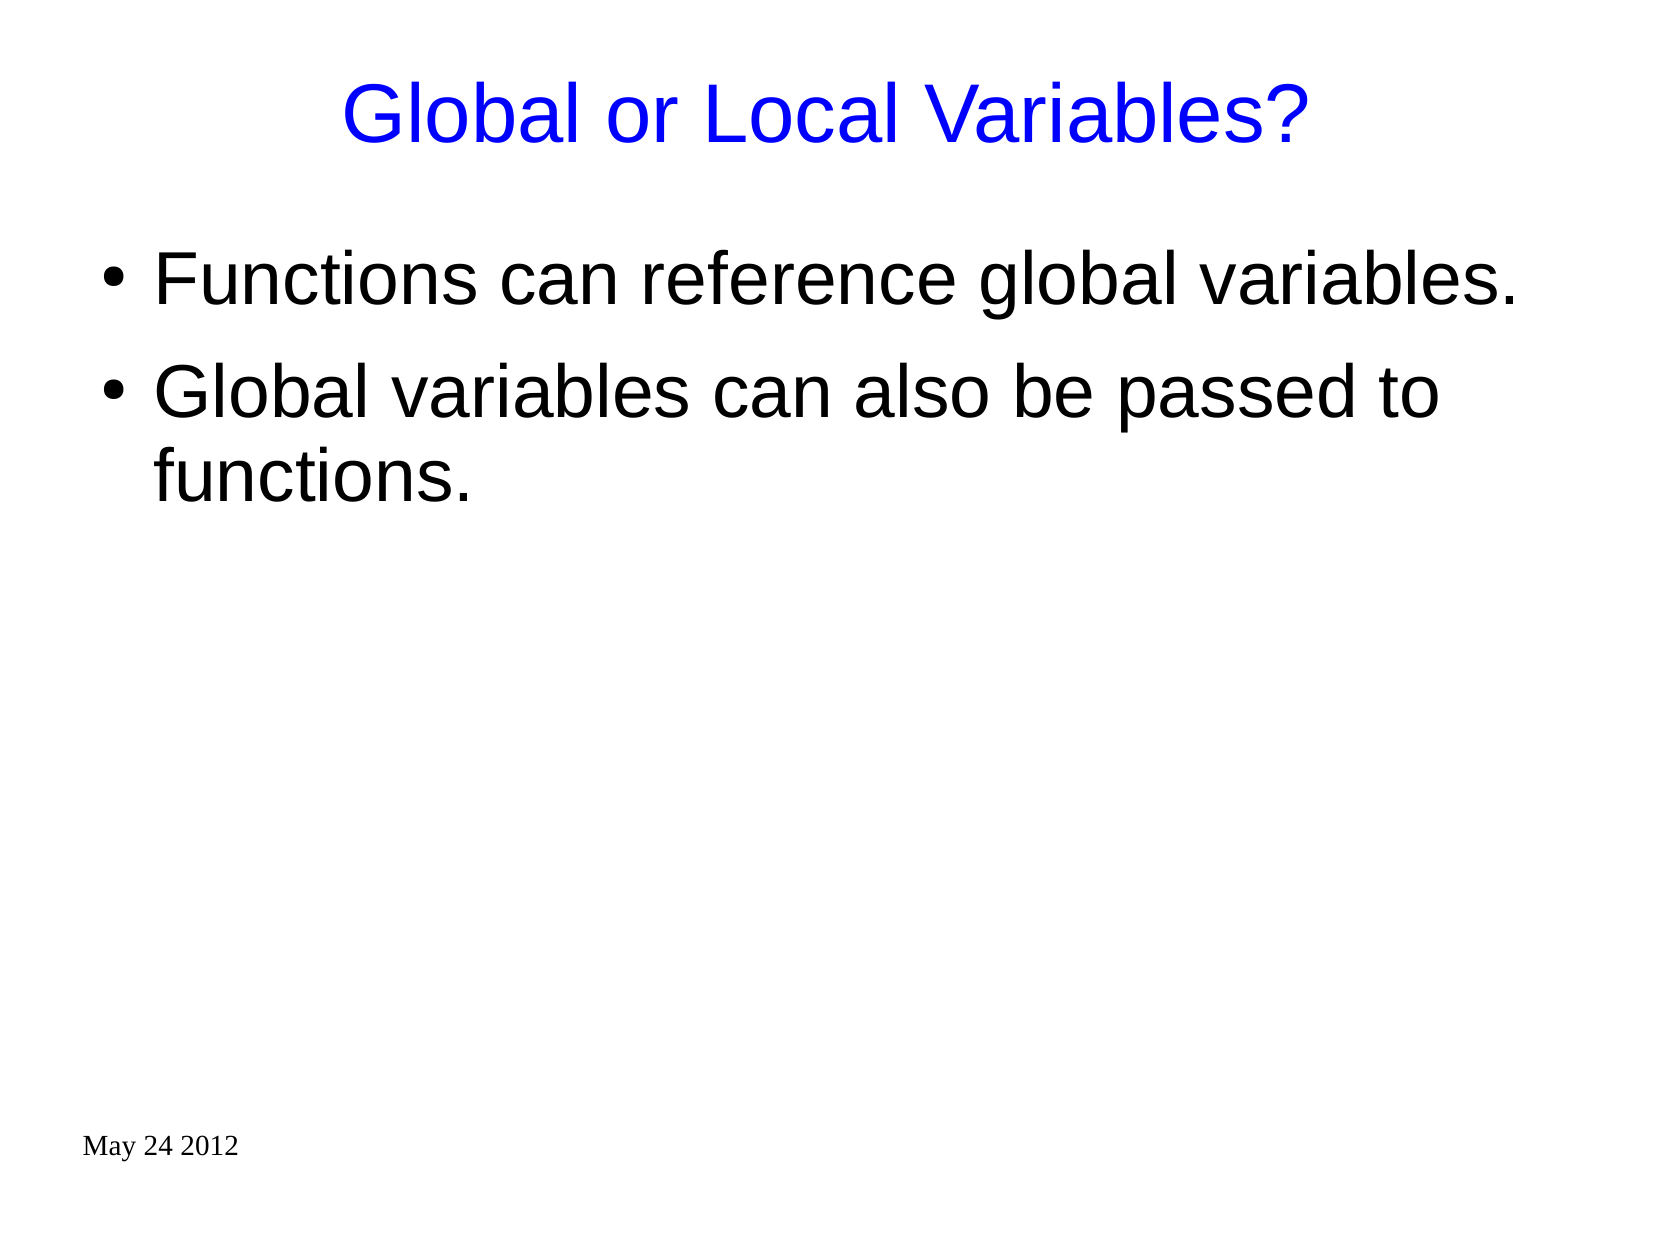

# Global or Local Variables?
Functions can reference global variables.
Global variables can also be passed to functions.
May 24 2012